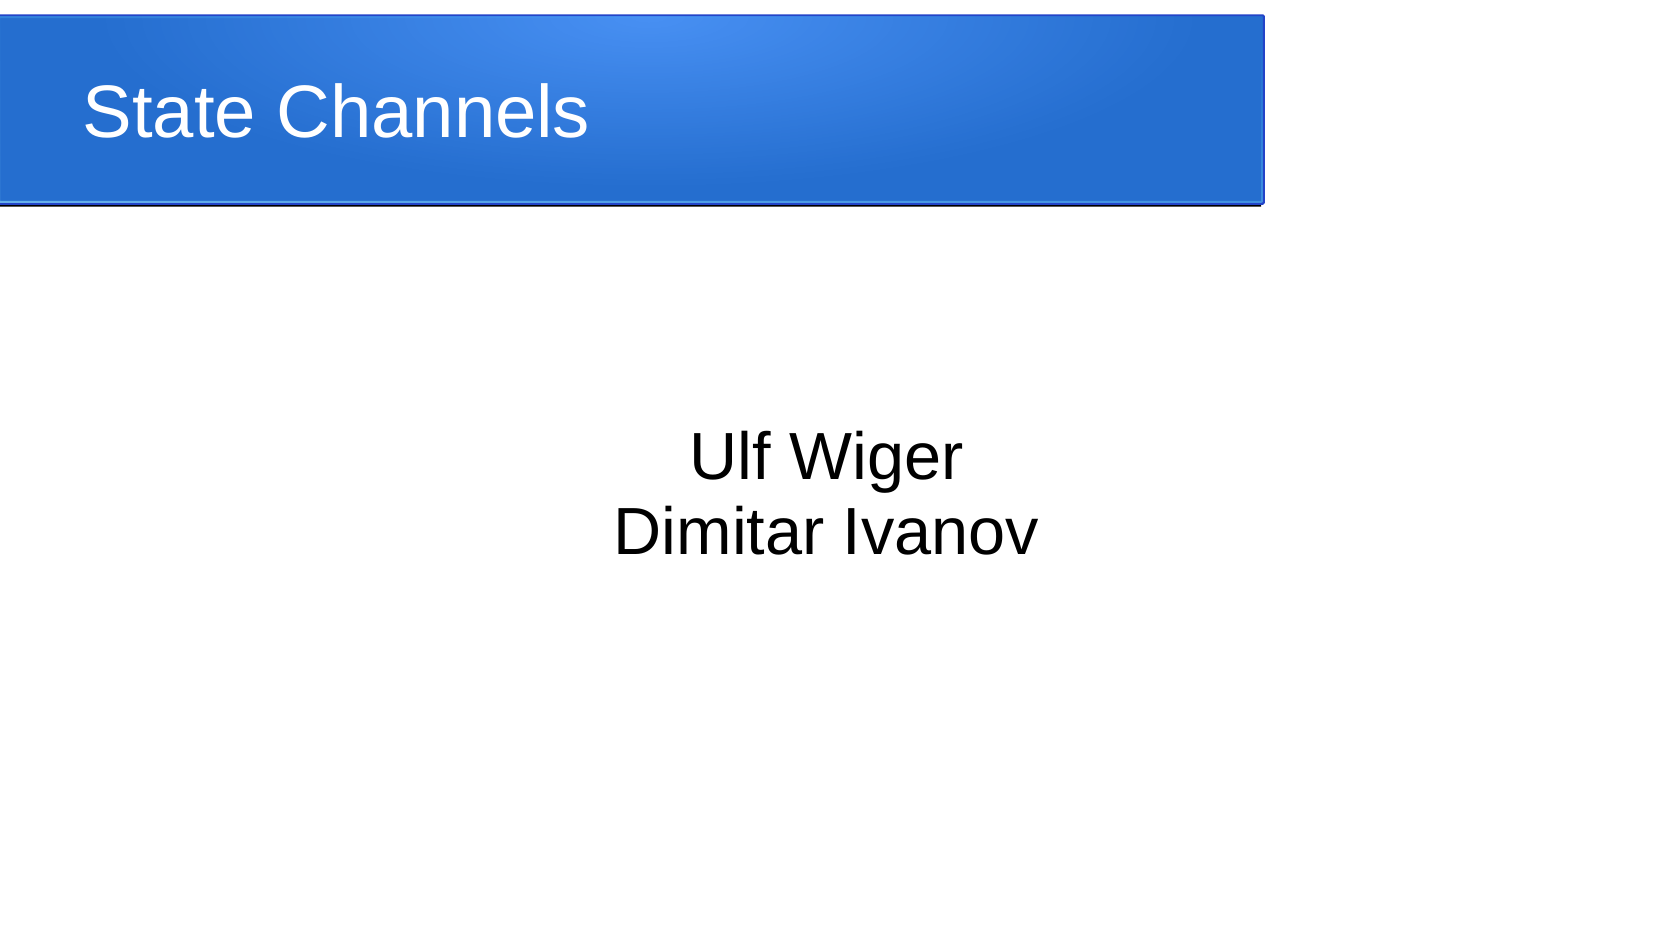

# State Channels
Ulf Wiger
Dimitar Ivanov